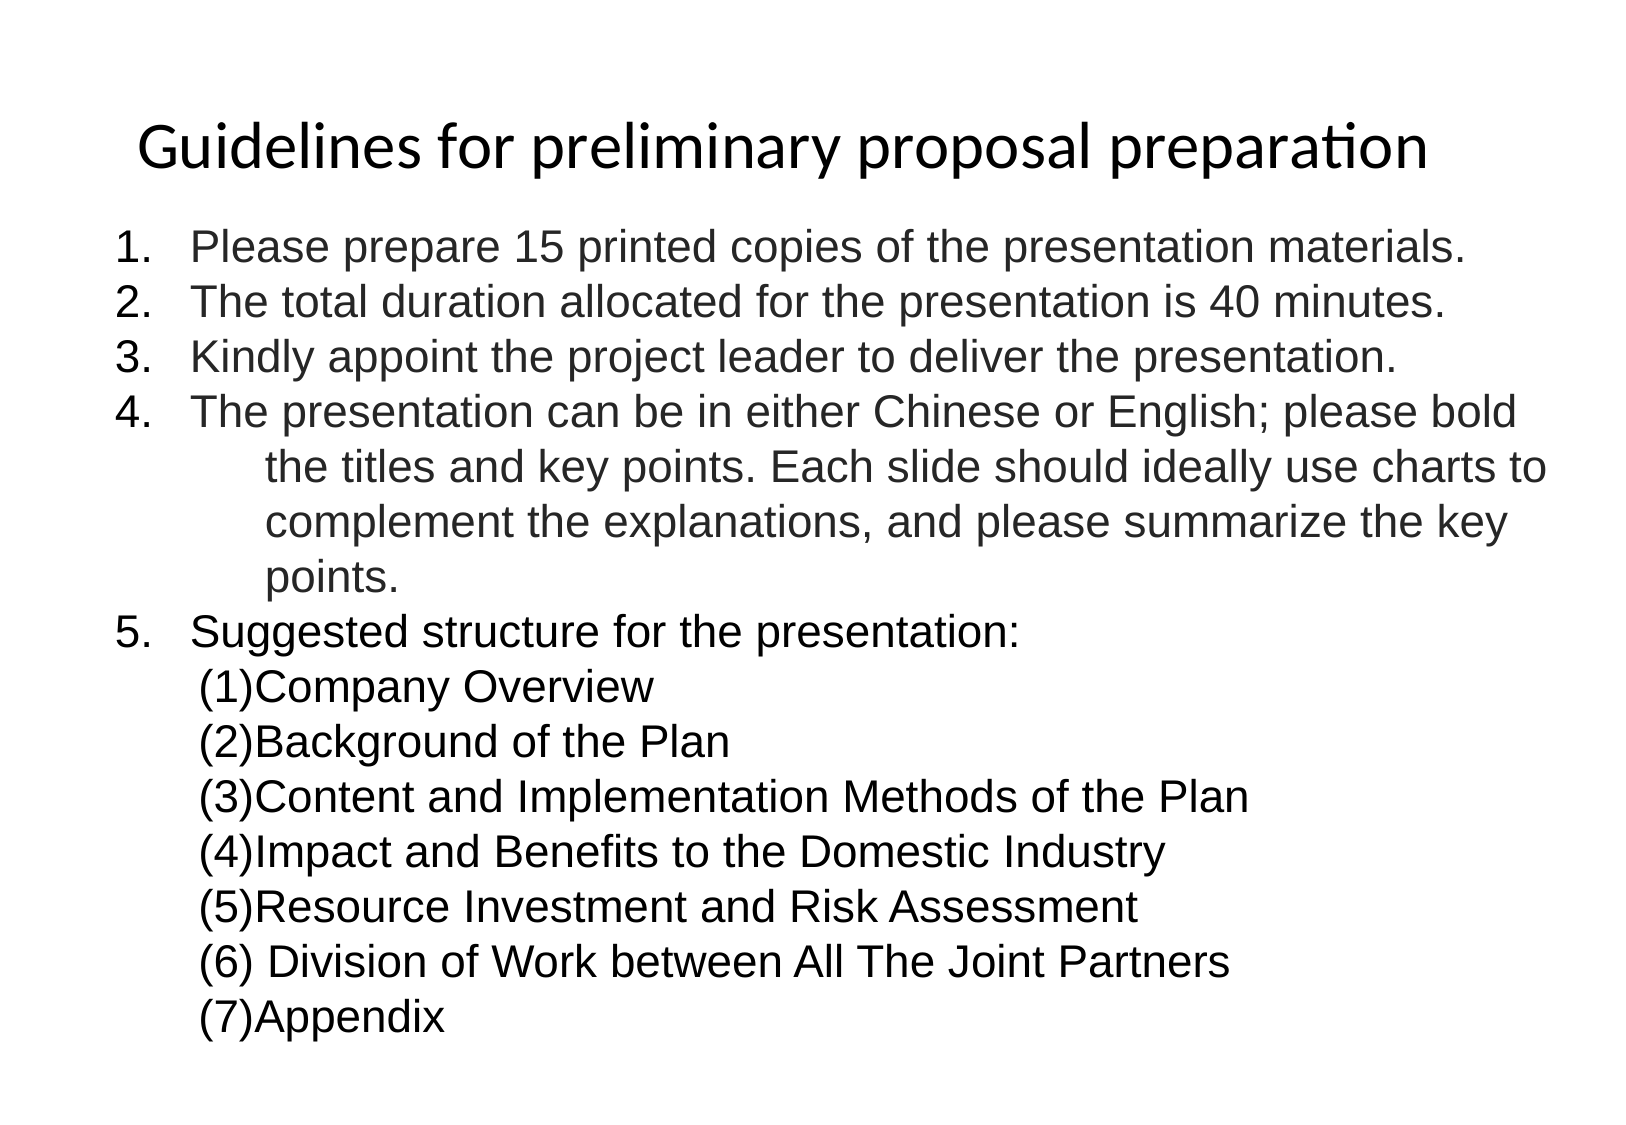

# Guidelines for preliminary proposal preparation
Please prepare 15 printed copies of the presentation materials.
The total duration allocated for the presentation is 40 minutes.
Kindly appoint the project leader to deliver the presentation.
The presentation can be in either Chinese or English; please bold the titles and key points. Each slide should ideally use charts to complement the explanations, and please summarize the key points.
Suggested structure for the presentation:
 (1)Company Overview
 (2)Background of the Plan
 (3)Content and Implementation Methods of the Plan
 (4)Impact and Benefits to the Domestic Industry
 (5)Resource Investment and Risk Assessment
 (6) Division of Work between All The Joint Partners
 (7)Appendix